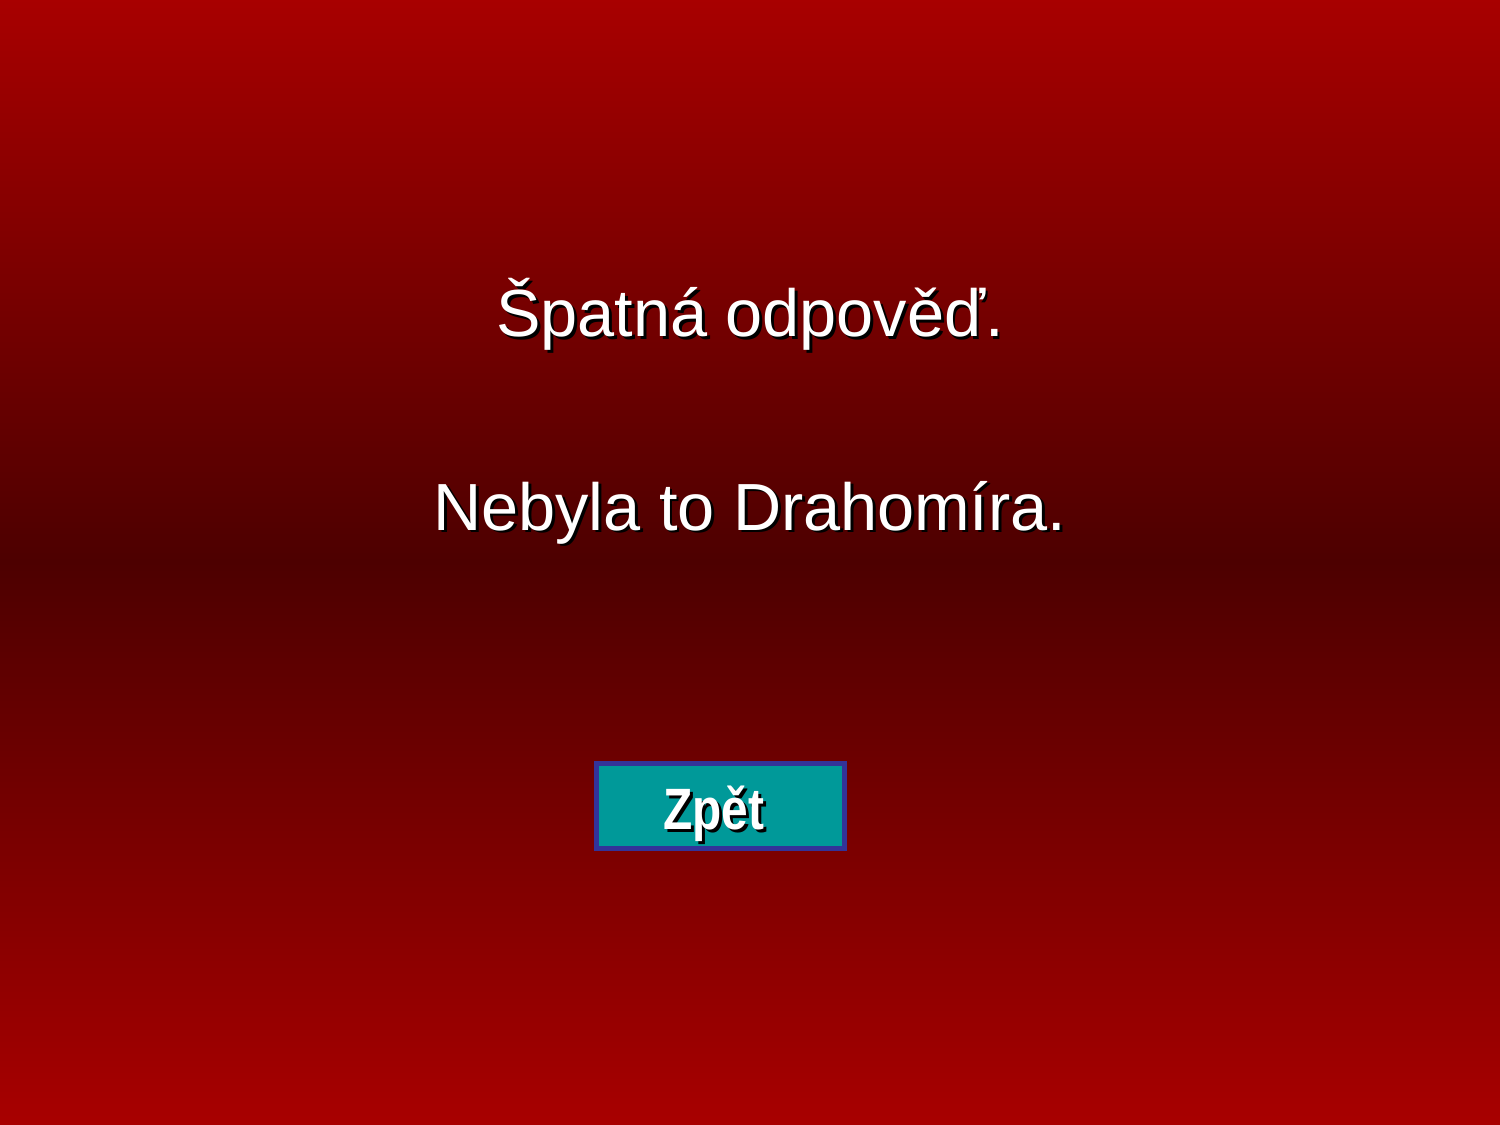

#
Špatná odpověď.
Nebyla to Drahomíra.
Zpět